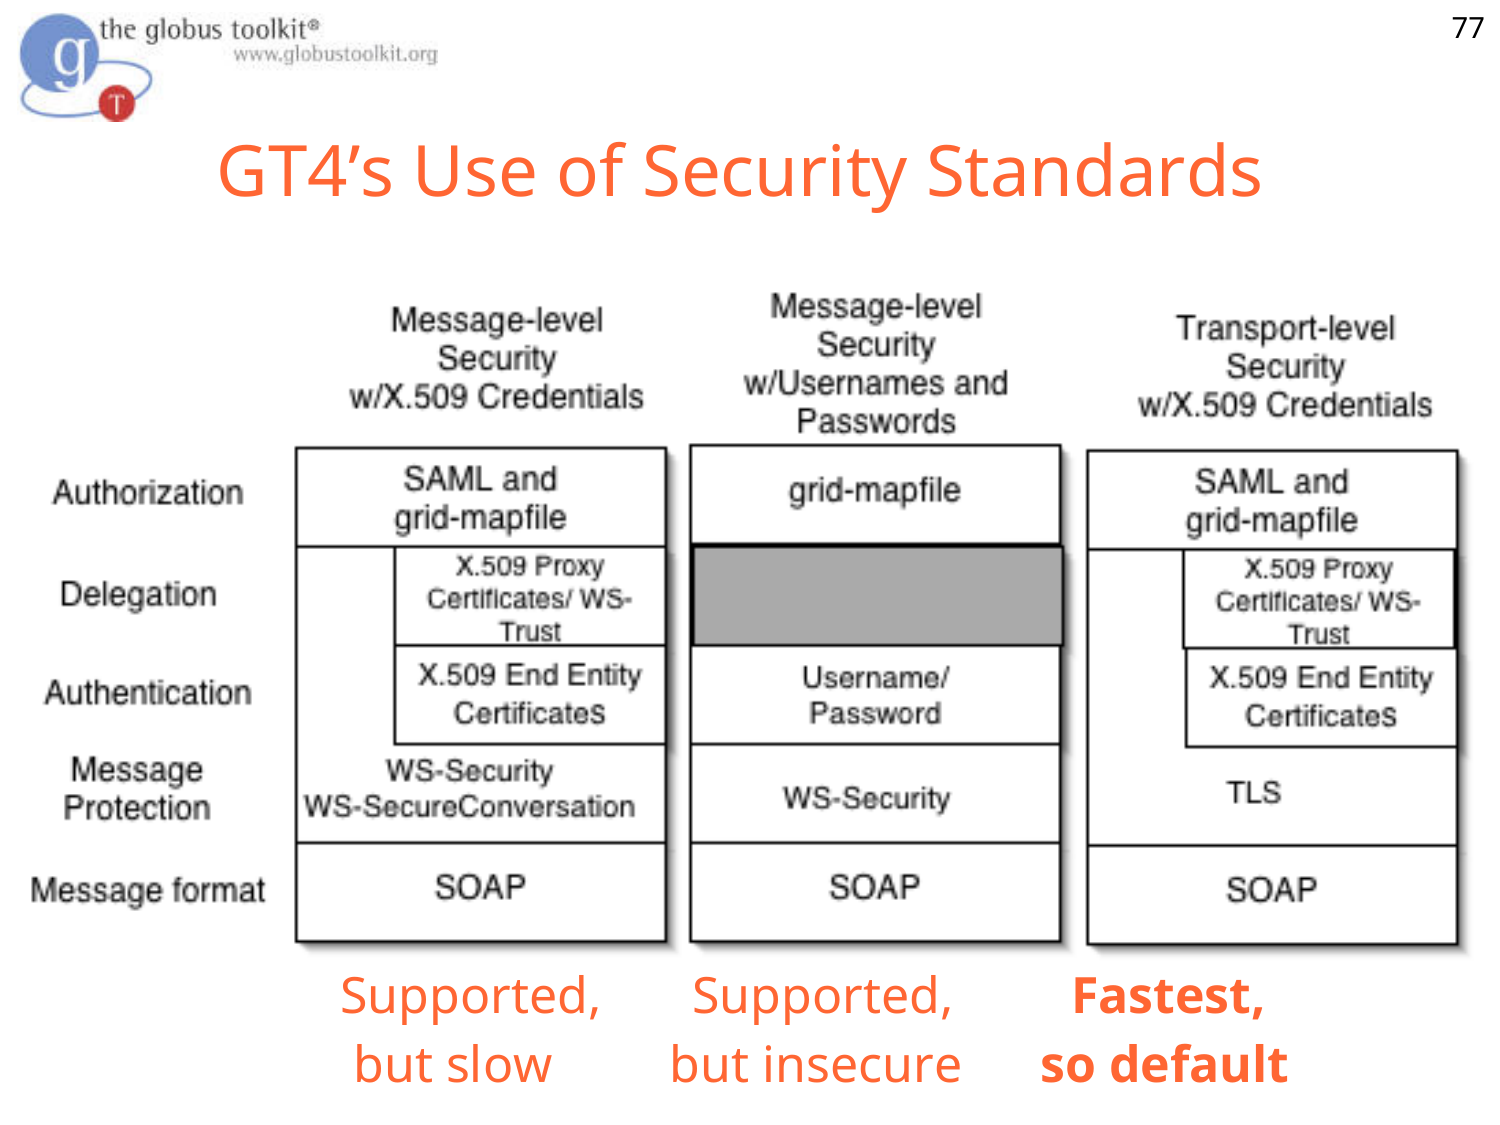

77
# GT4’s Use of Security Standards
 Supported, Supported, Fastest,
 but slow but insecure so default